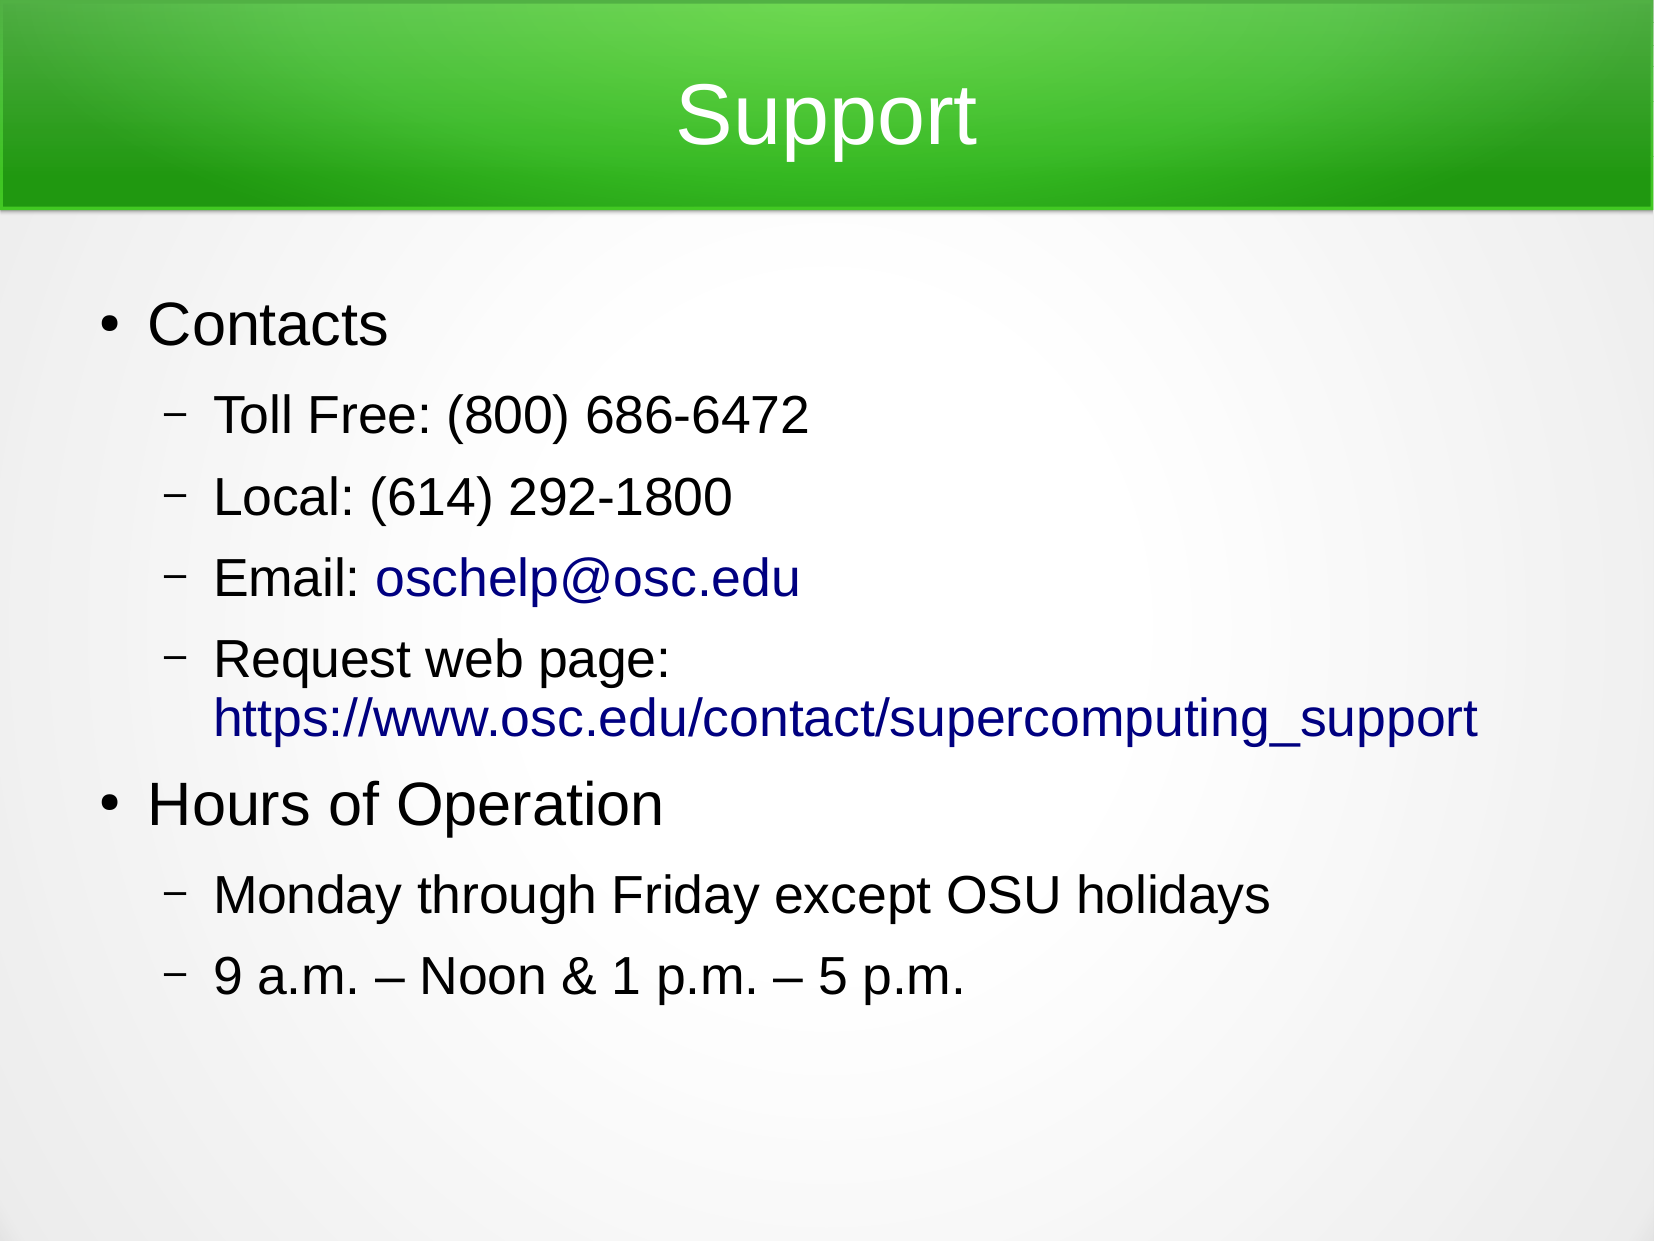

# Support
Contacts
Toll Free: (800) 686-6472
Local: (614) 292-1800
Email: oschelp@osc.edu
Request web page: https://www.osc.edu/contact/supercomputing_support
Hours of Operation
Monday through Friday except OSU holidays
9 a.m. – Noon & 1 p.m. – 5 p.m.